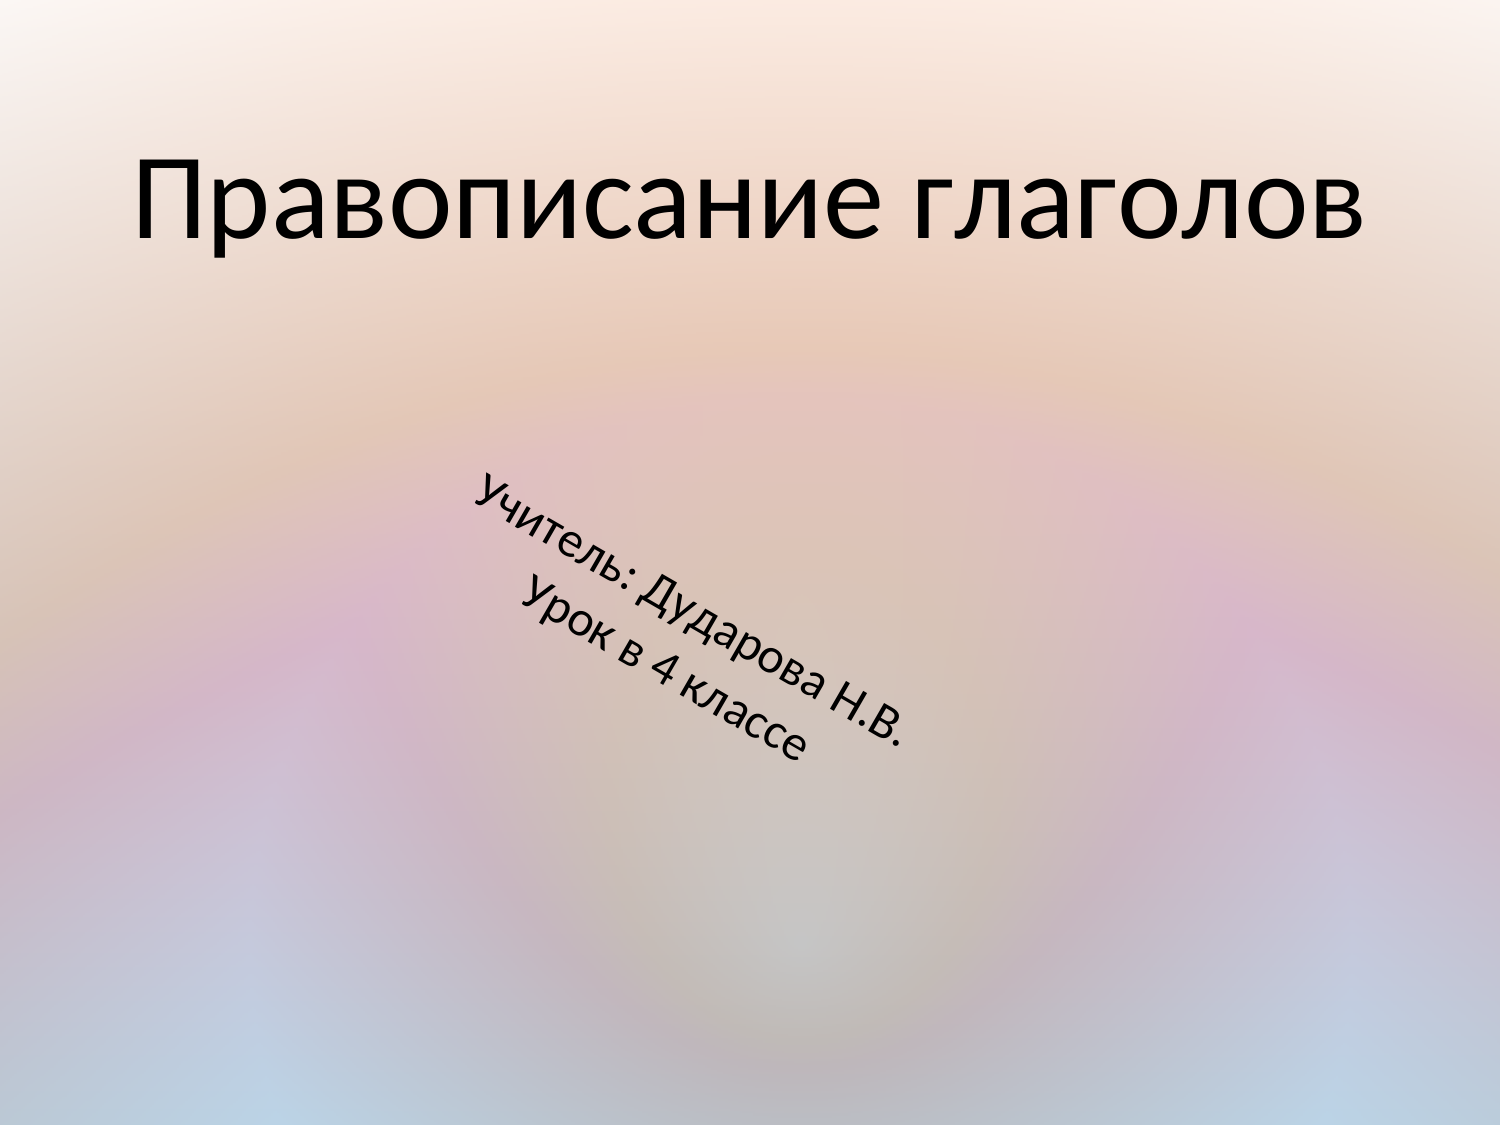

# Правописание глаголов
Учитель: Дударова Н.В.
Урок в 4 классе